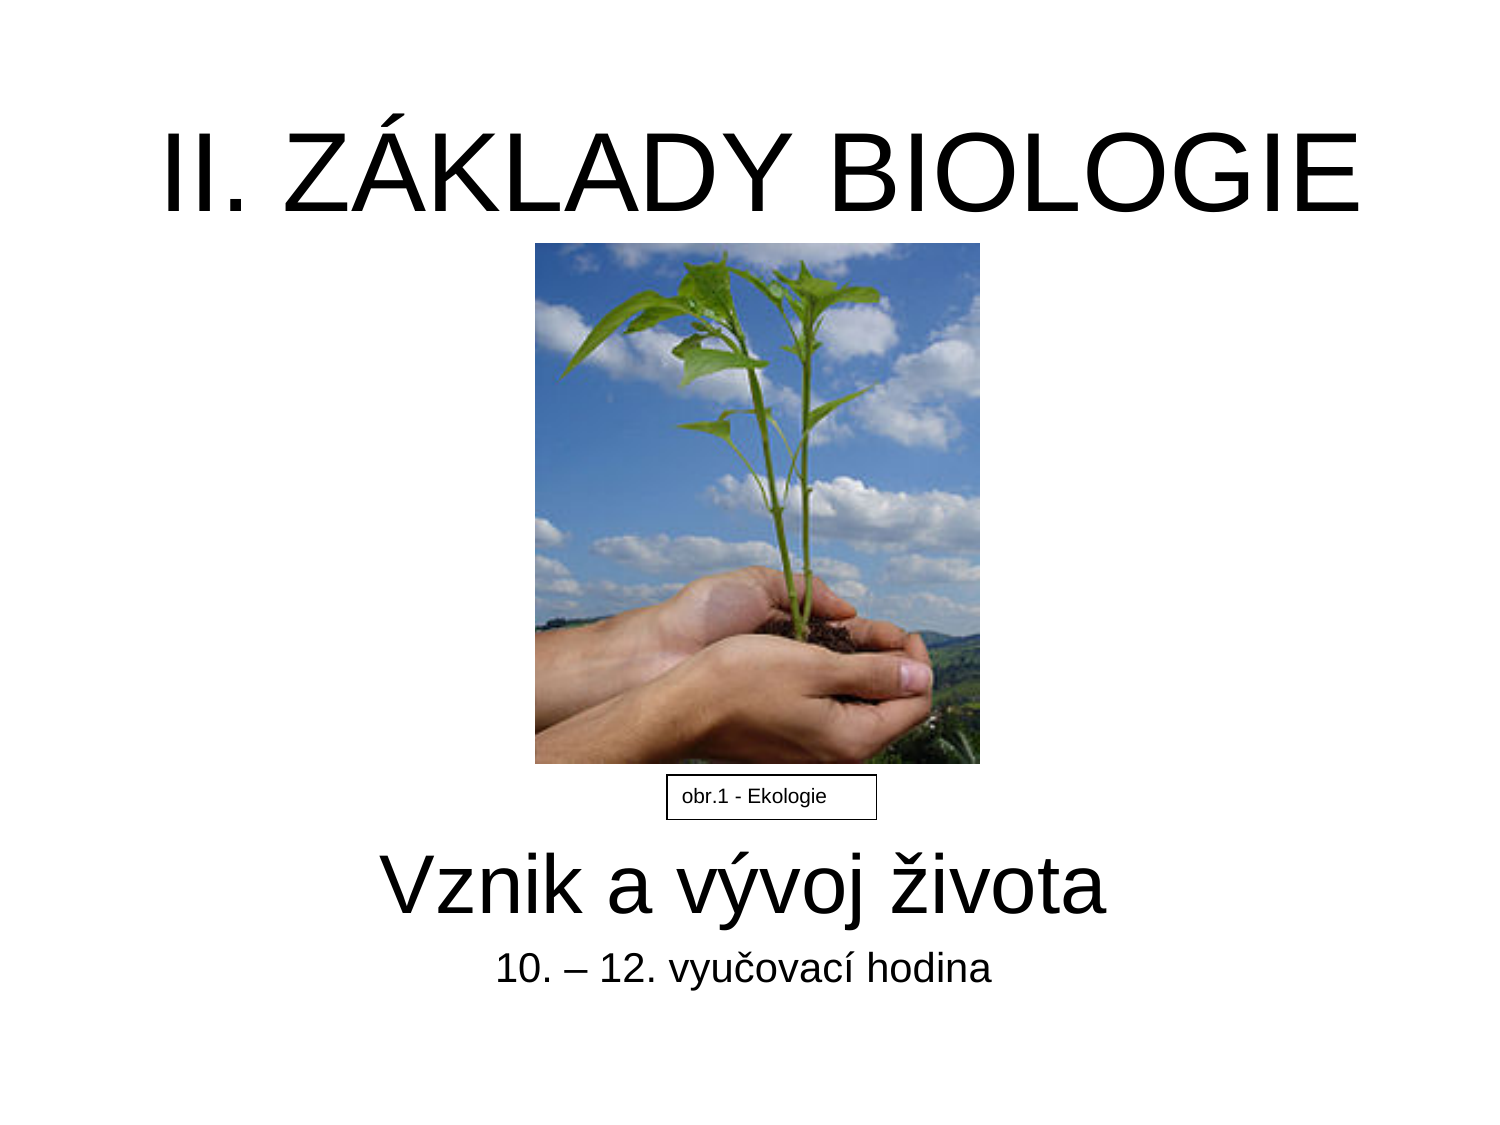

# II. ZÁKLADY BIOLOGIE
obr.1 - Ekologie
Vznik a vývoj života
10. – 12. vyučovací hodina